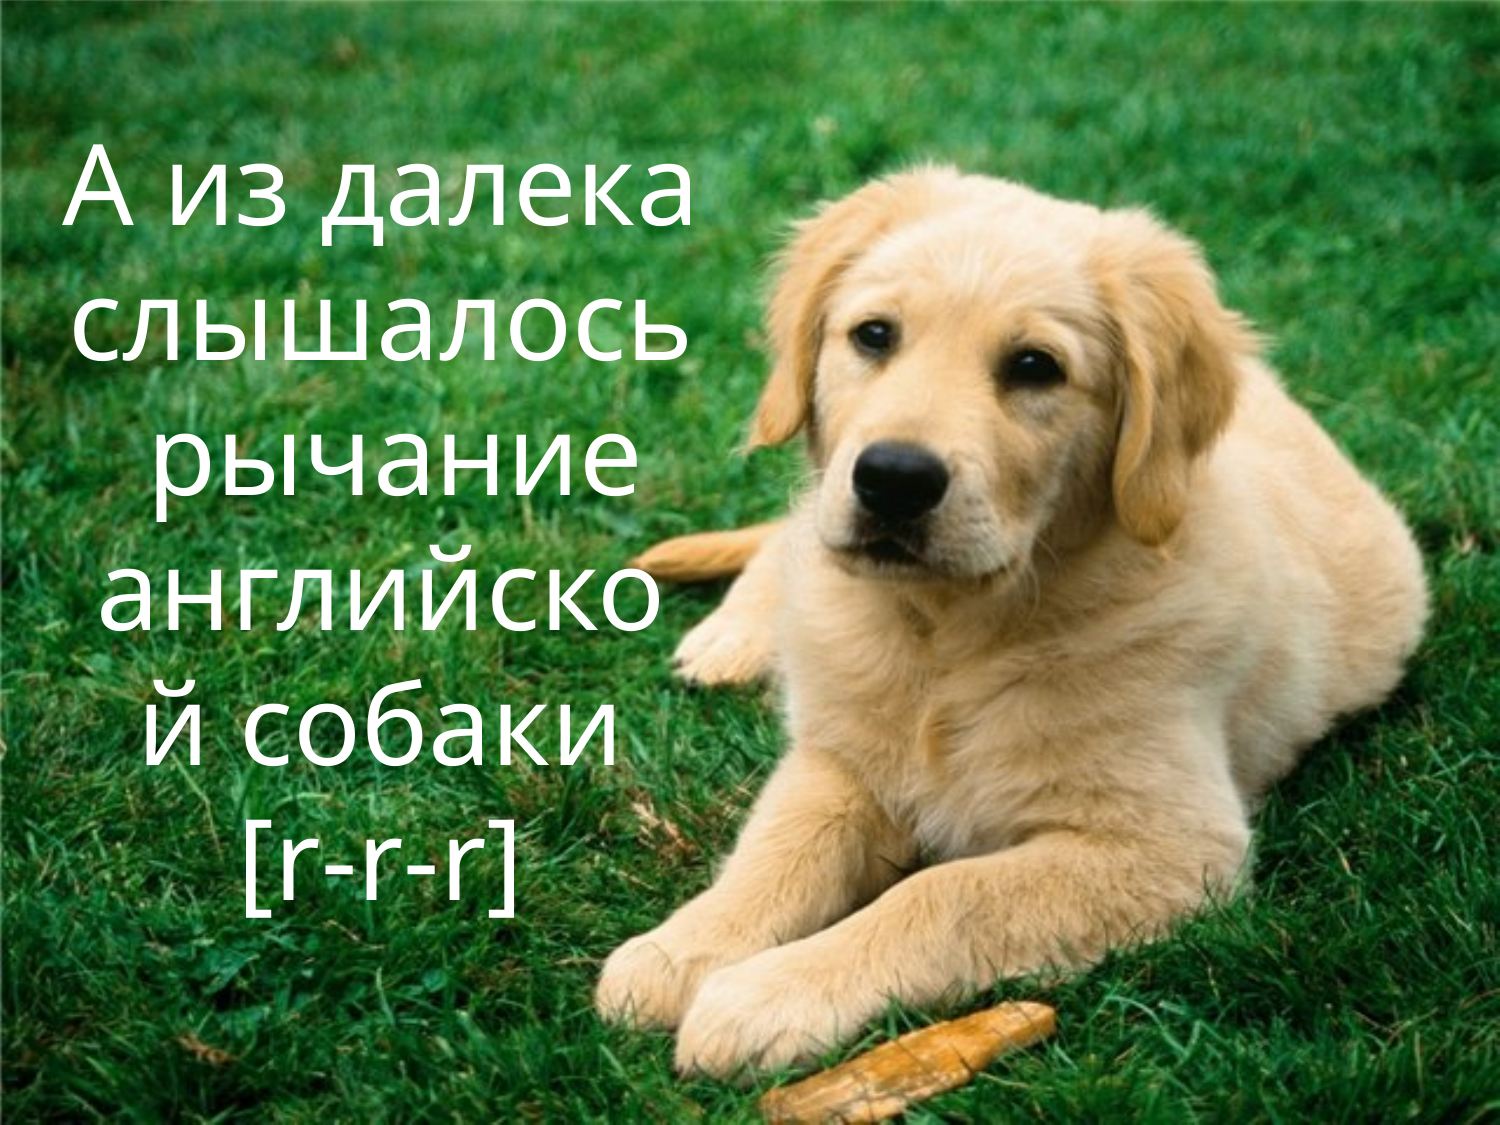

# Глийской собаки
А из далека слышалось
 рычание английской собаки
[r-r-r]